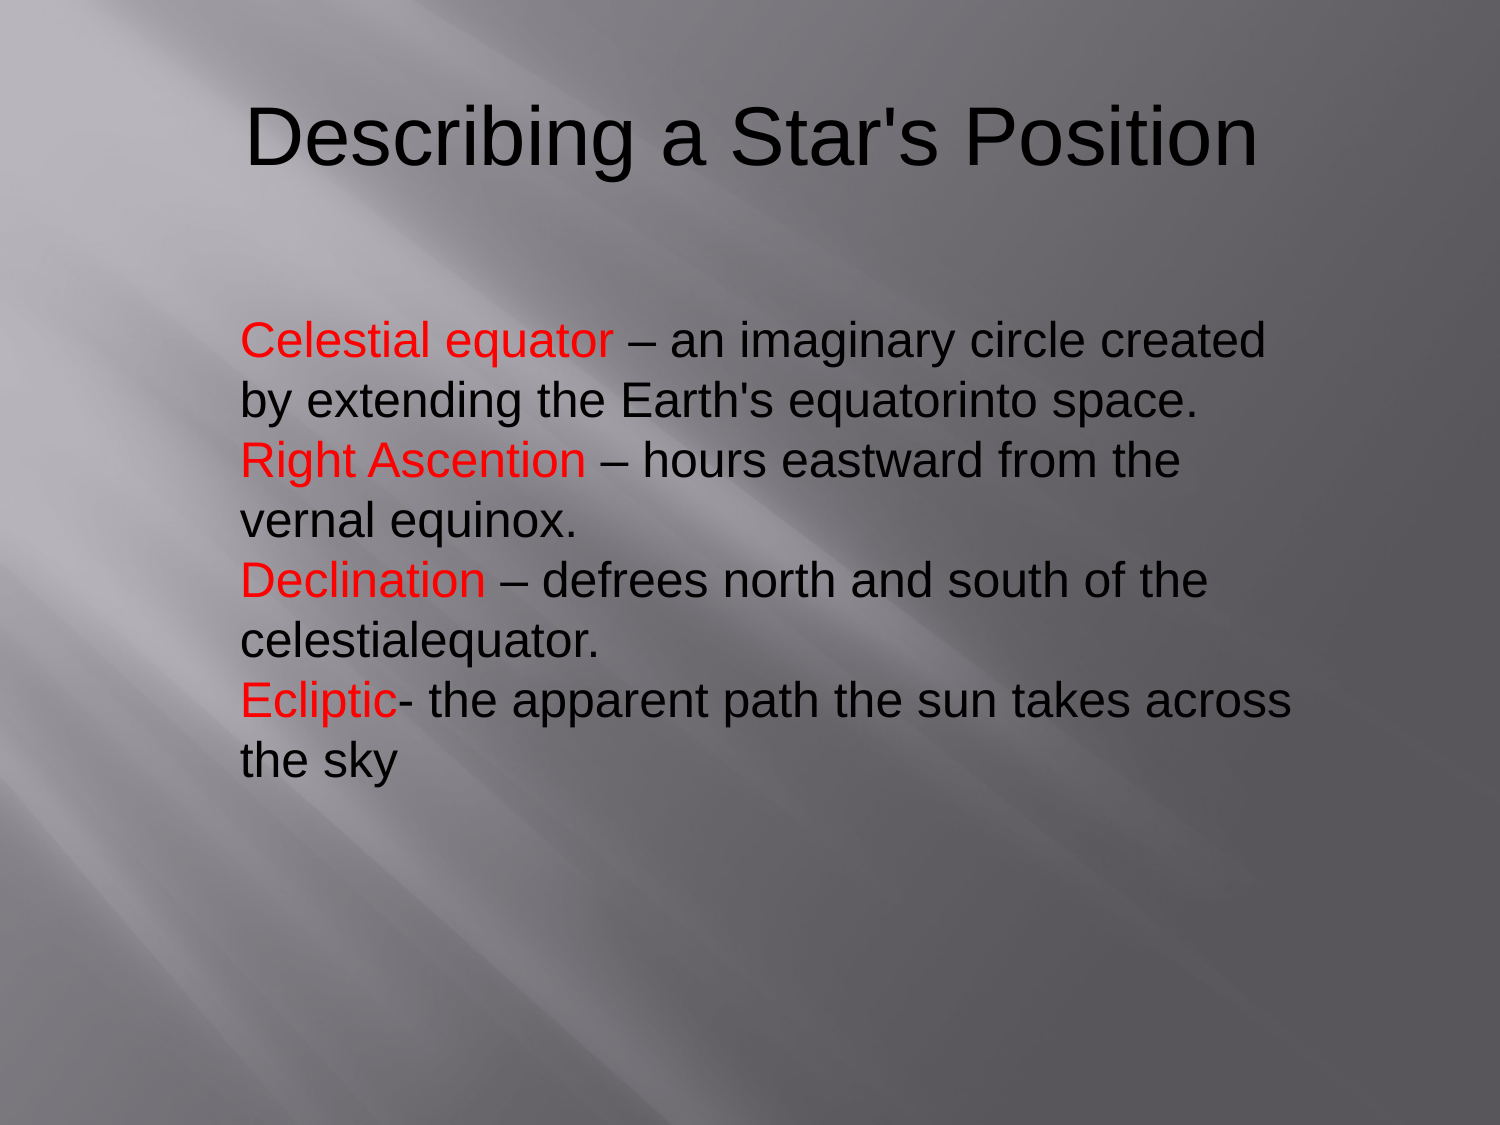

Describing a Star's Position
Celestial equator – an imaginary circle created by extending the Earth's equatorinto space.
Right Ascention – hours eastward from the vernal equinox.
Declination – defrees north and south of the celestialequator.
Ecliptic- the apparent path the sun takes across the sky